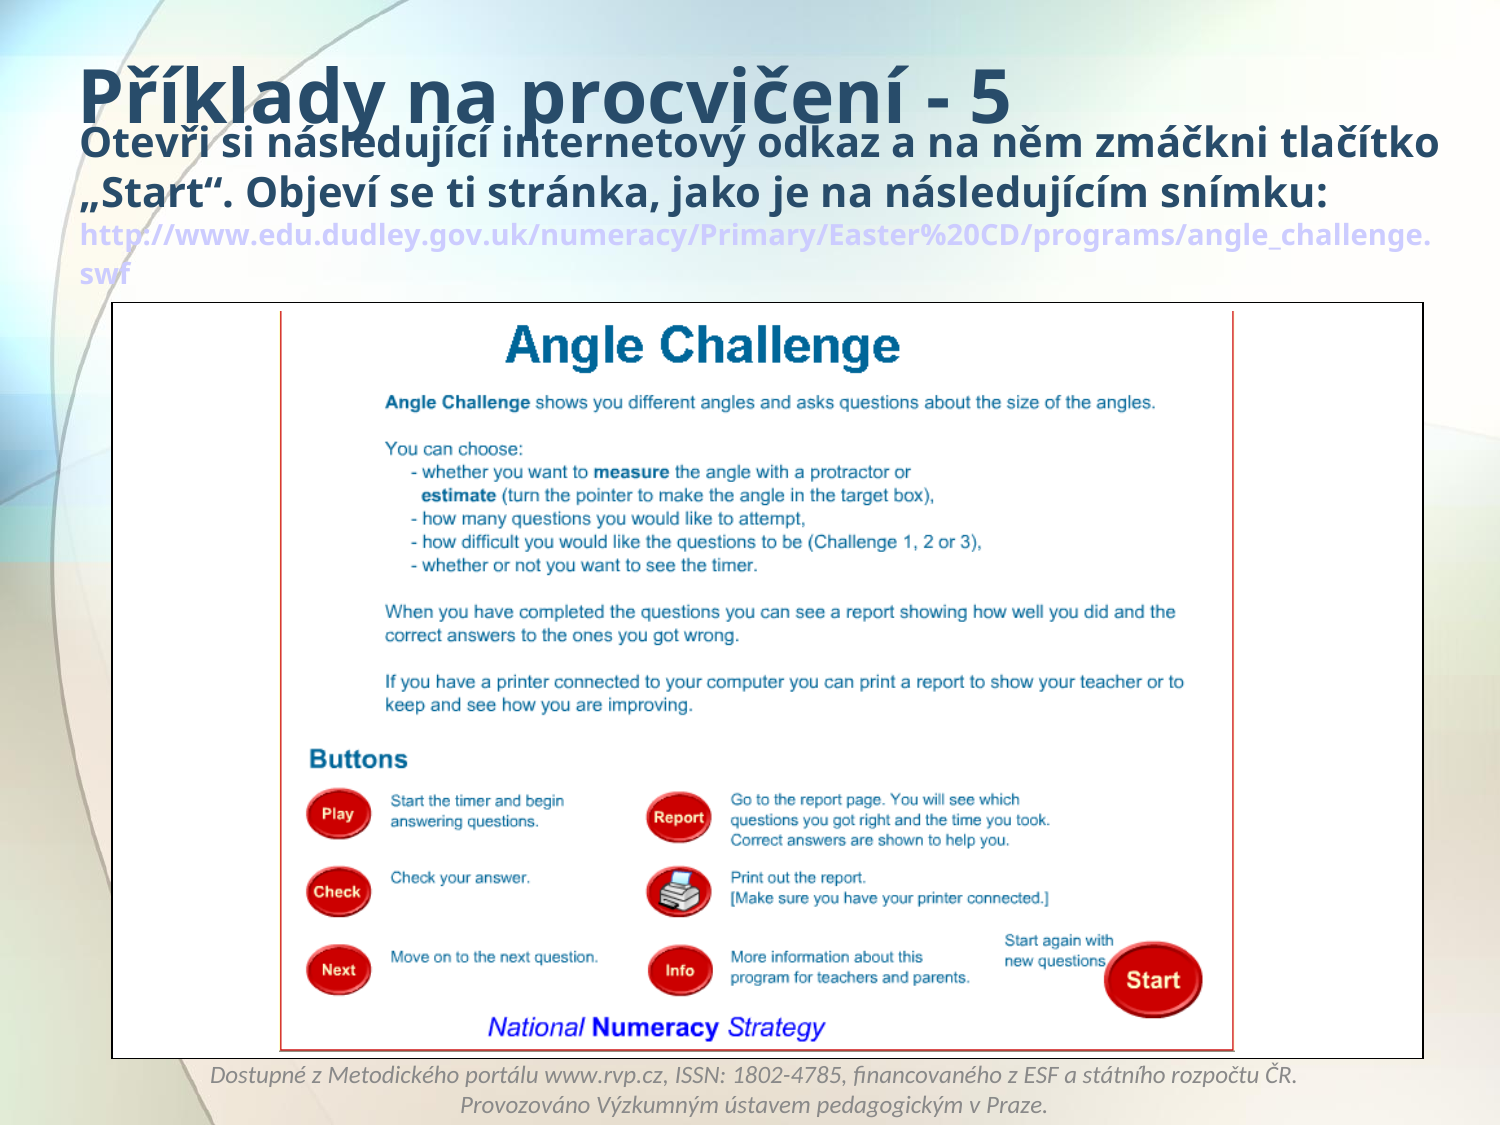

# Příklady na procvičení - 5
Otevři si následující internetový odkaz a na něm zmáčkni tlačítko „Start“. Objeví se ti stránka, jako je na následujícím snímku: http://www.edu.dudley.gov.uk/numeracy/Primary/Easter%20CD/programs/angle_challenge.swf